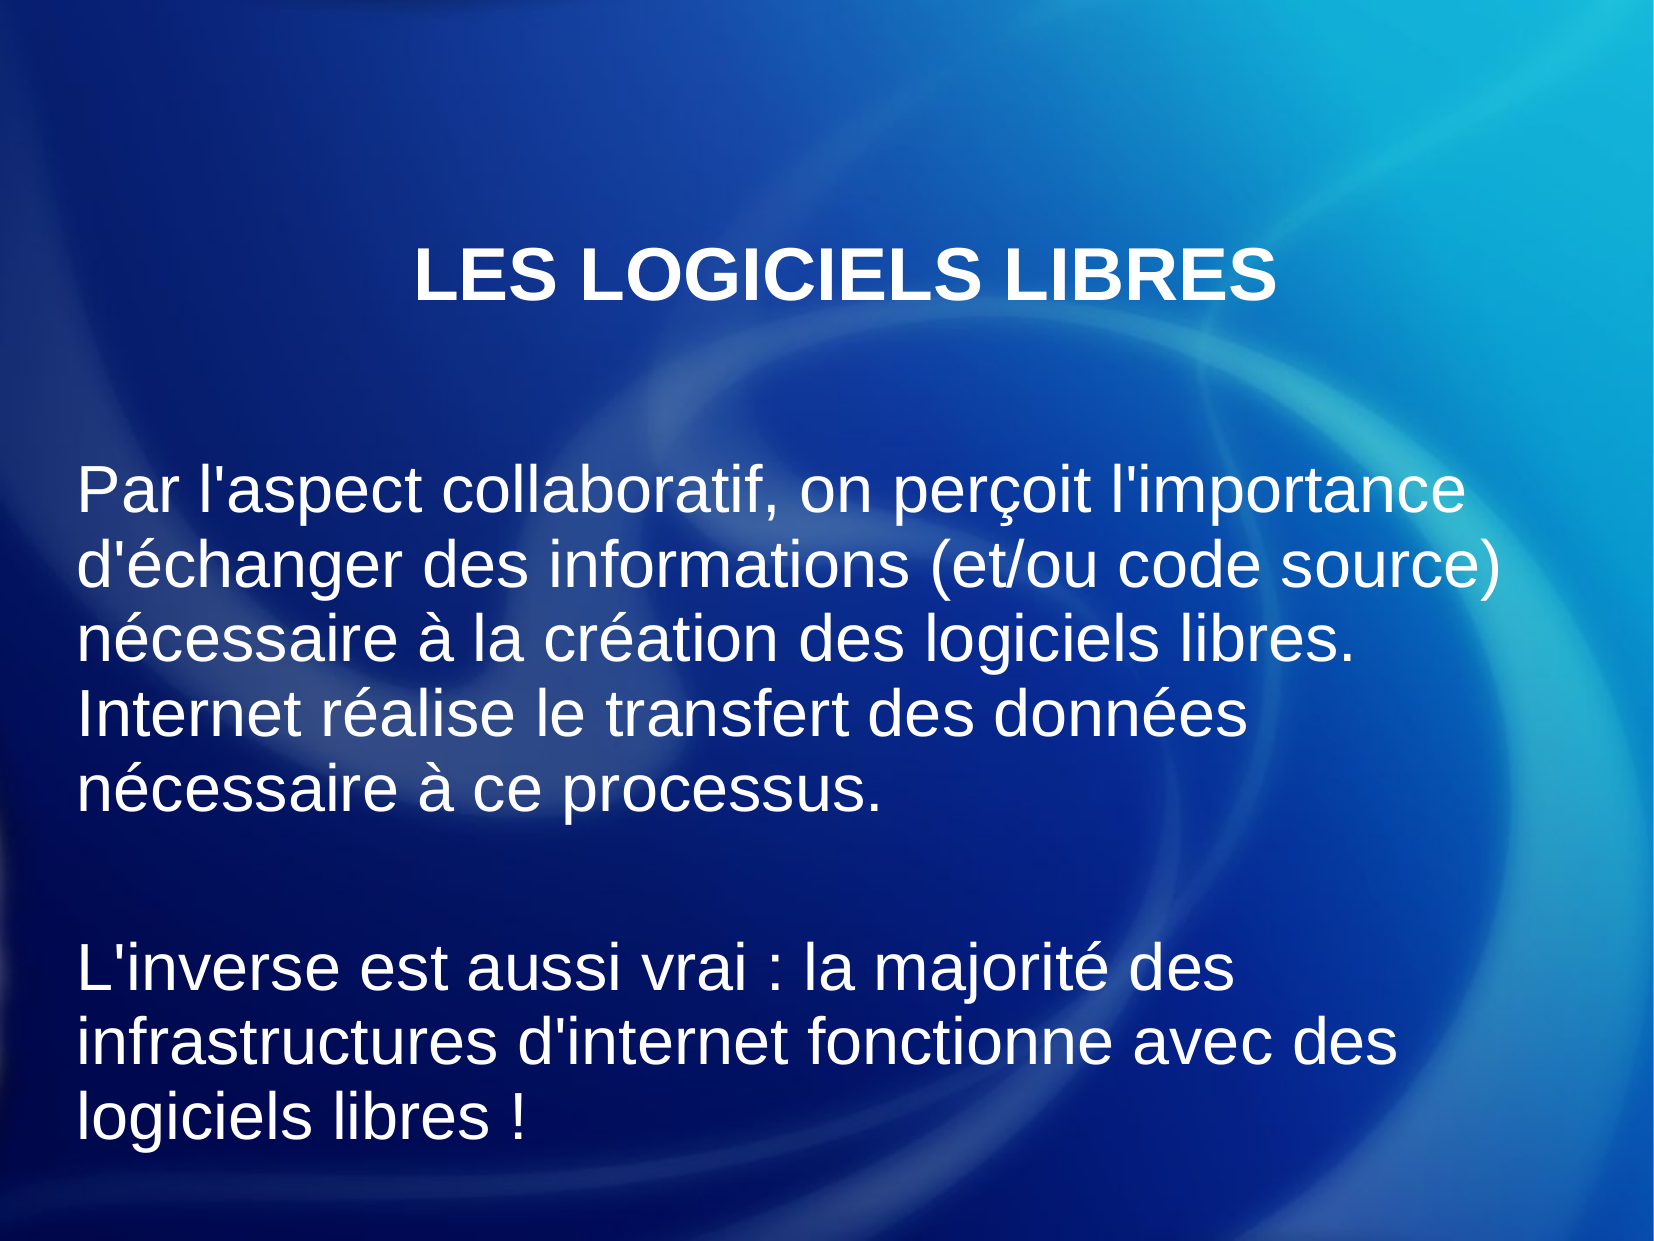

# LES LOGICIELS LIBRES
Par l'aspect collaboratif, on perçoit l'importance d'échanger des informations (et/ou code source) nécessaire à la création des logiciels libres. Internet réalise le transfert des données nécessaire à ce processus.
L'inverse est aussi vrai : la majorité des infrastructures d'internet fonctionne avec des logiciels libres !